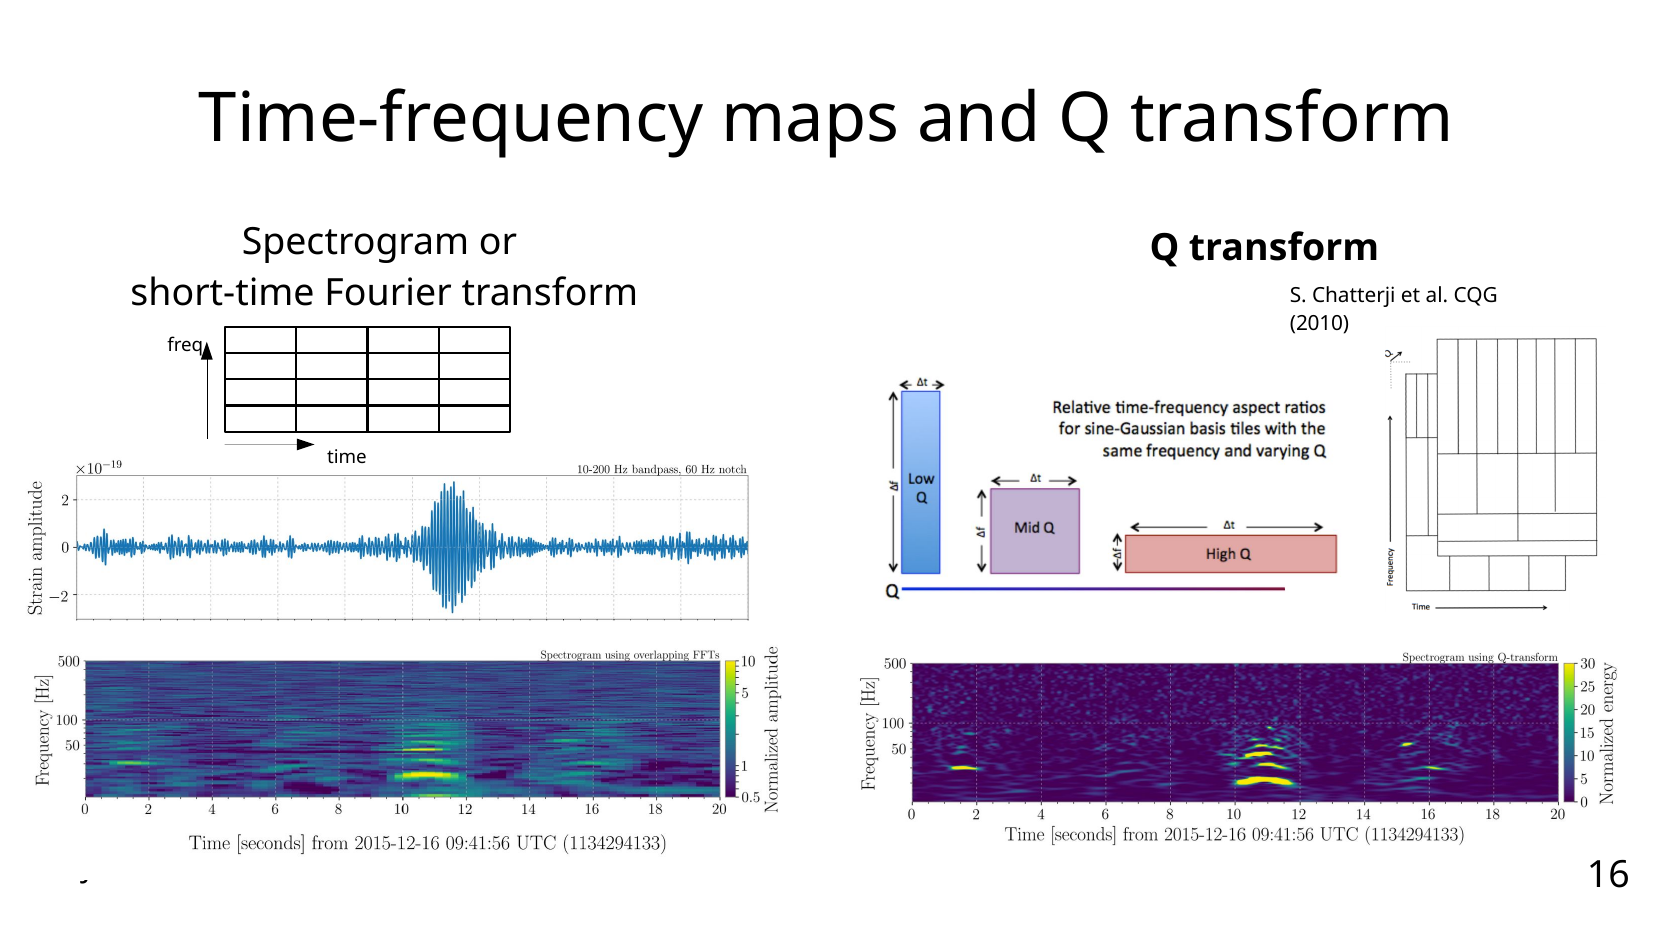

# Time-frequency maps and Q transform
Spectrogram or
short-time Fourier transform
Q transform
S. Chatterji et al. CQG (2010)
freq
time
Jun 7 2021
16